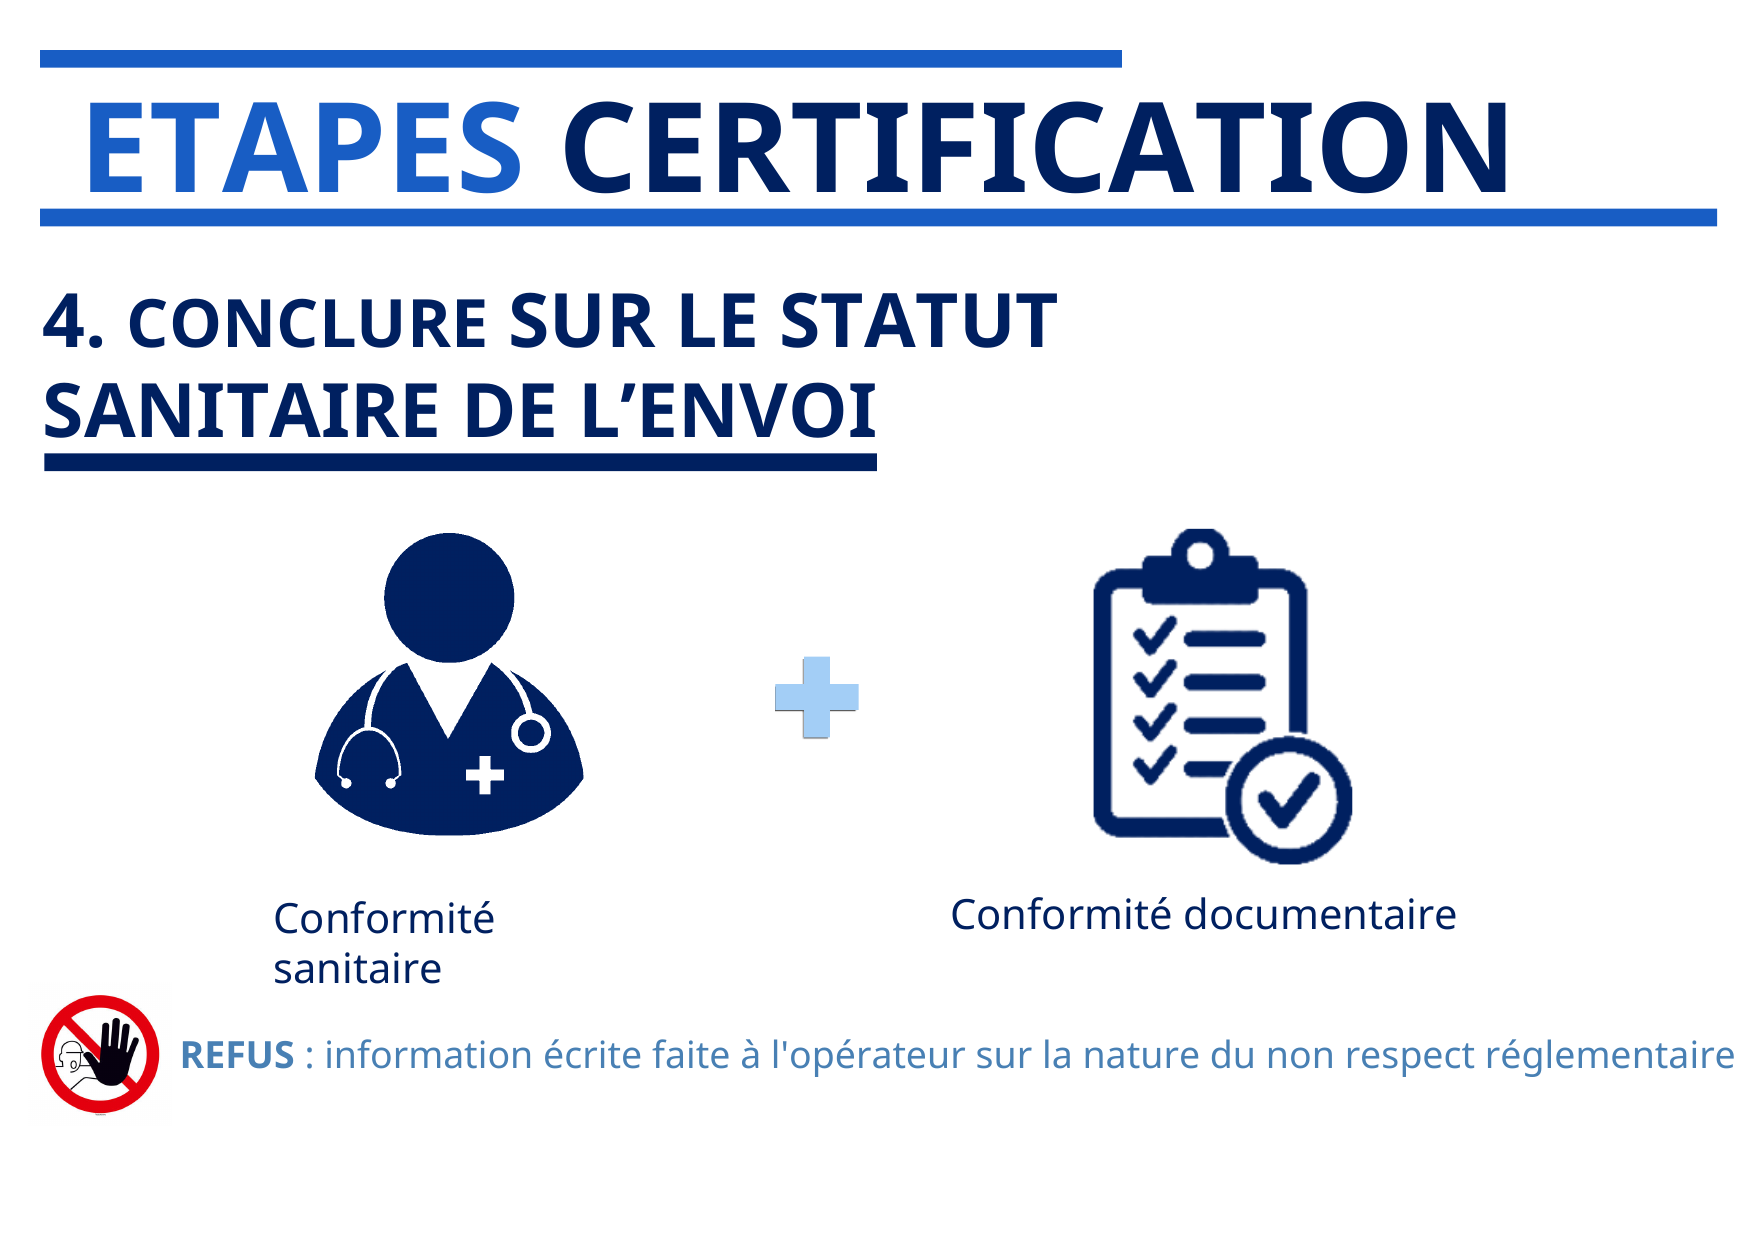

ETAPES CERTIFICATION
4. CONCLURE SUR LE STATUT SANITAIRE DE L’ENVOI
Conformité documentaire
Conformité sanitaire
REFUS : information écrite faite à l'opérateur sur la nature du non respect réglementaire